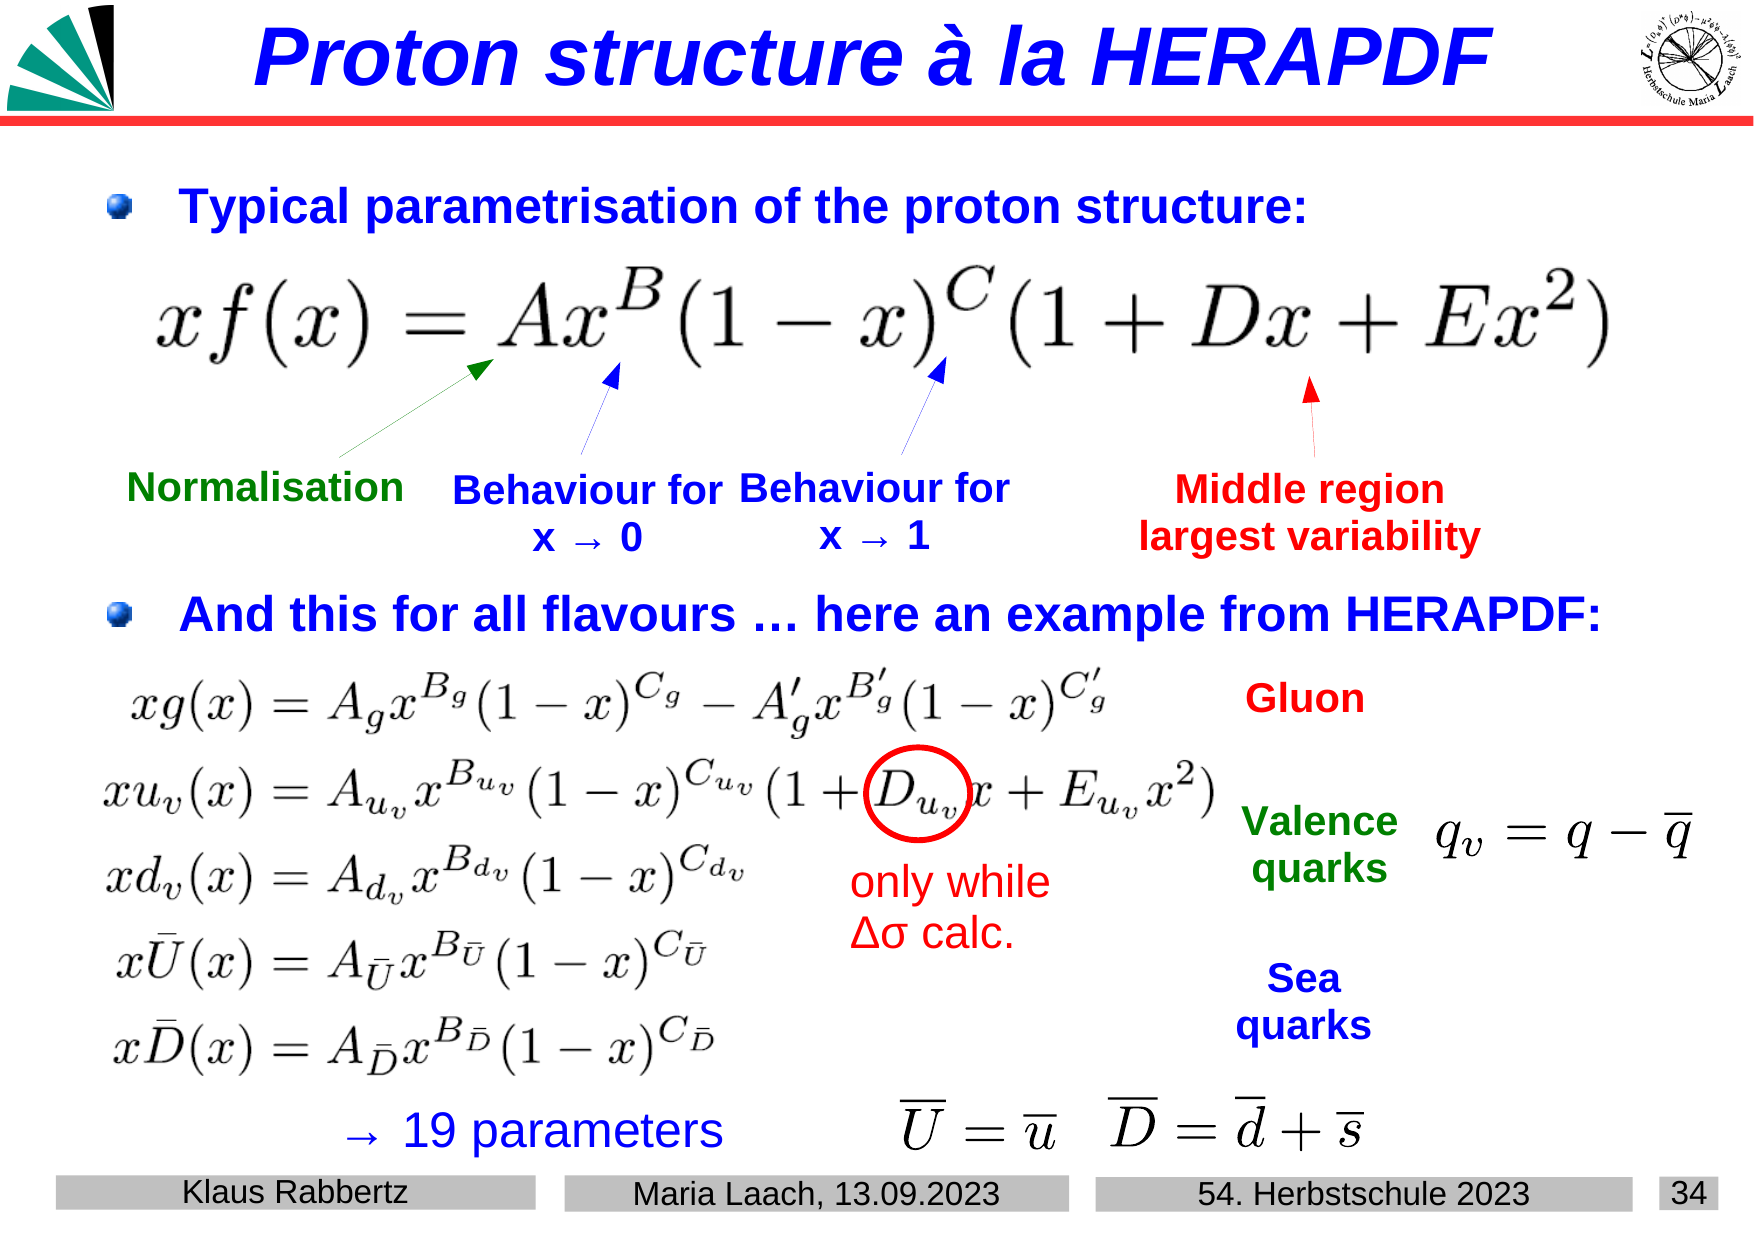

# Proton structure à la HERAPDF
Typical parametrisation of the proton structure:
Normalisation
Behaviour for
x → 1
Middle region
largest variability
Behaviour for
x → 0
And this for all flavours … here an example from HERAPDF:
Gluon
Valence
quarks
only while
Δσ calc.
Sea
quarks
→ 19 parameters